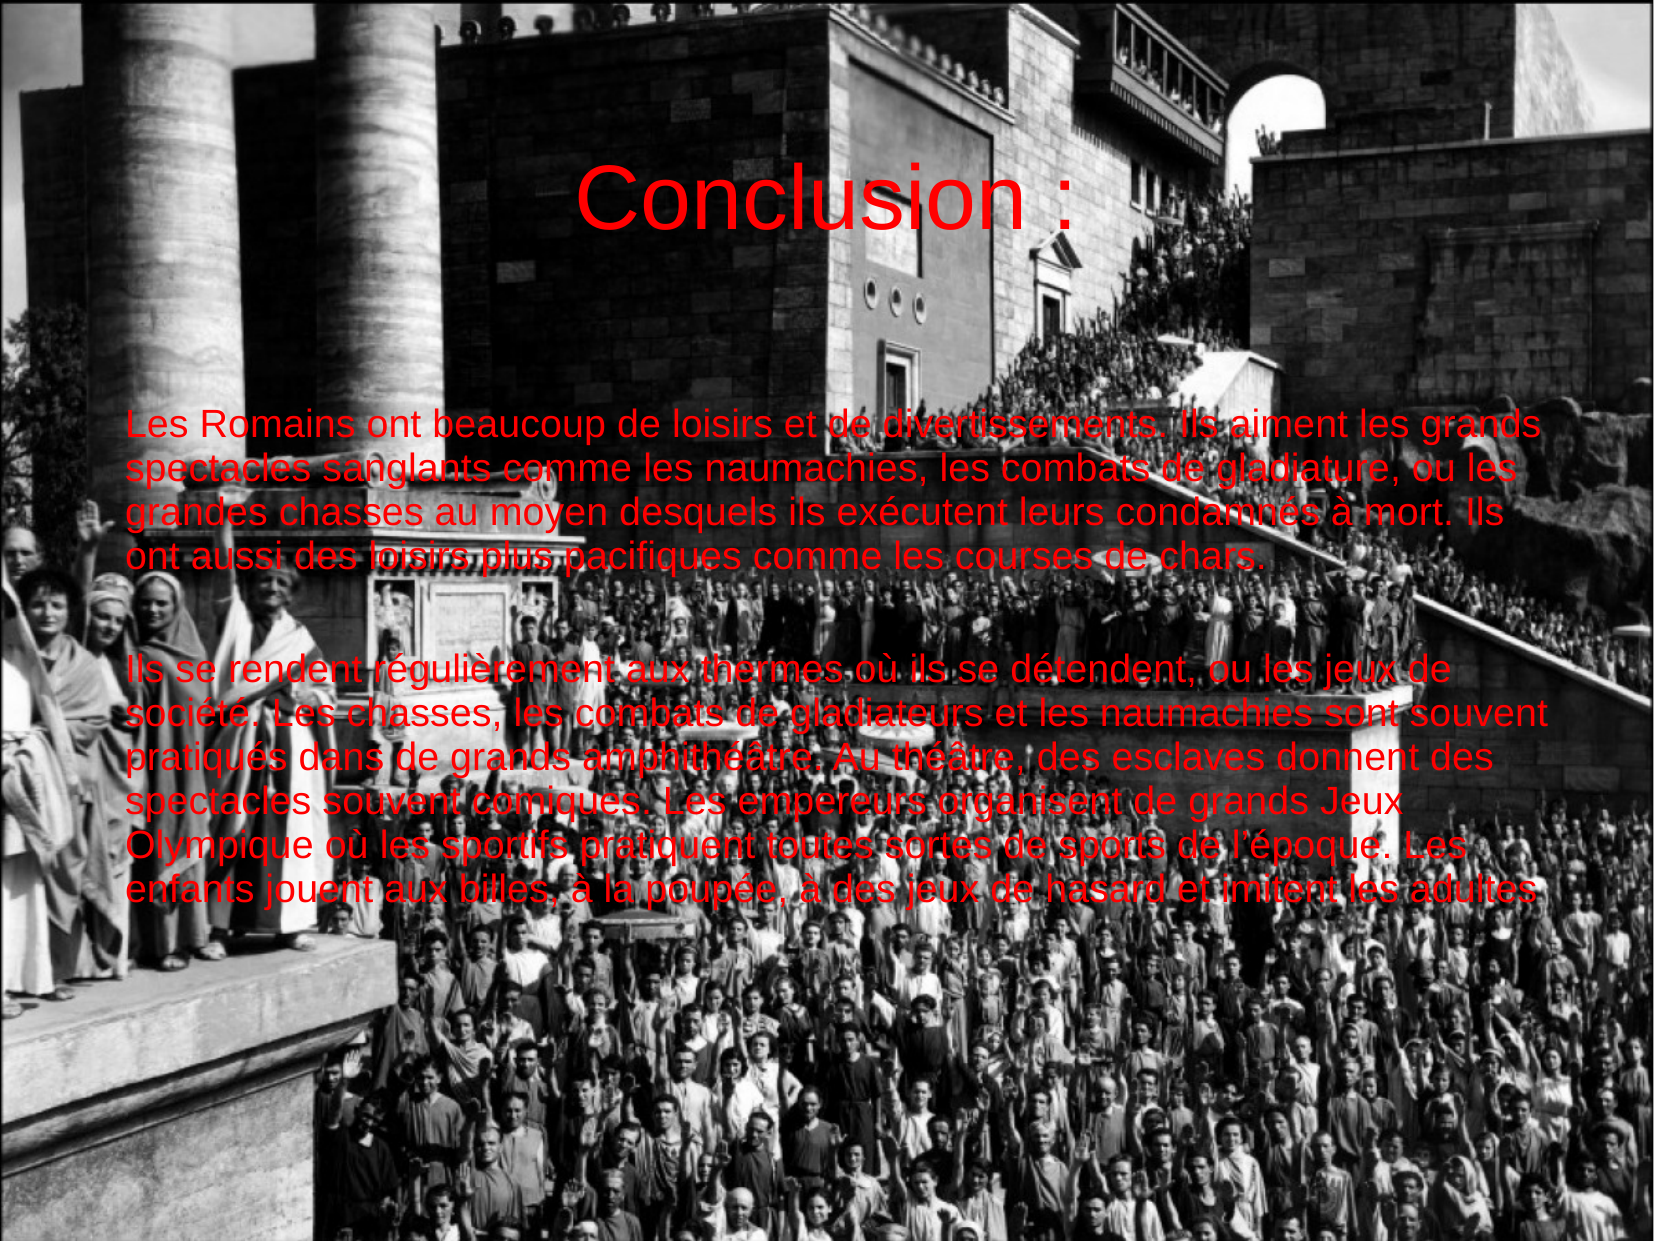

# Conclusion :
Les Romains ont beaucoup de loisirs et de divertissements. Ils aiment les grands spectacles sanglants comme les naumachies, les combats de gladiature, ou les grandes chasses au moyen desquels ils exécutent leurs condamnés à mort. Ils ont aussi des loisirs plus pacifiques comme les courses de chars.
Ils se rendent régulièrement aux thermes où ils se détendent, ou les jeux de société. Les chasses, les combats de gladiateurs et les naumachies sont souvent pratiqués dans de grands amphithéâtre. Au théâtre, des esclaves donnent des spectacles souvent comiques. Les empereurs organisent de grands Jeux Olympique où les sportifs pratiquent toutes sortes de sports de l’époque. Les enfants jouent aux billes, à la poupée, à des jeux de hasard et imitent les adultes